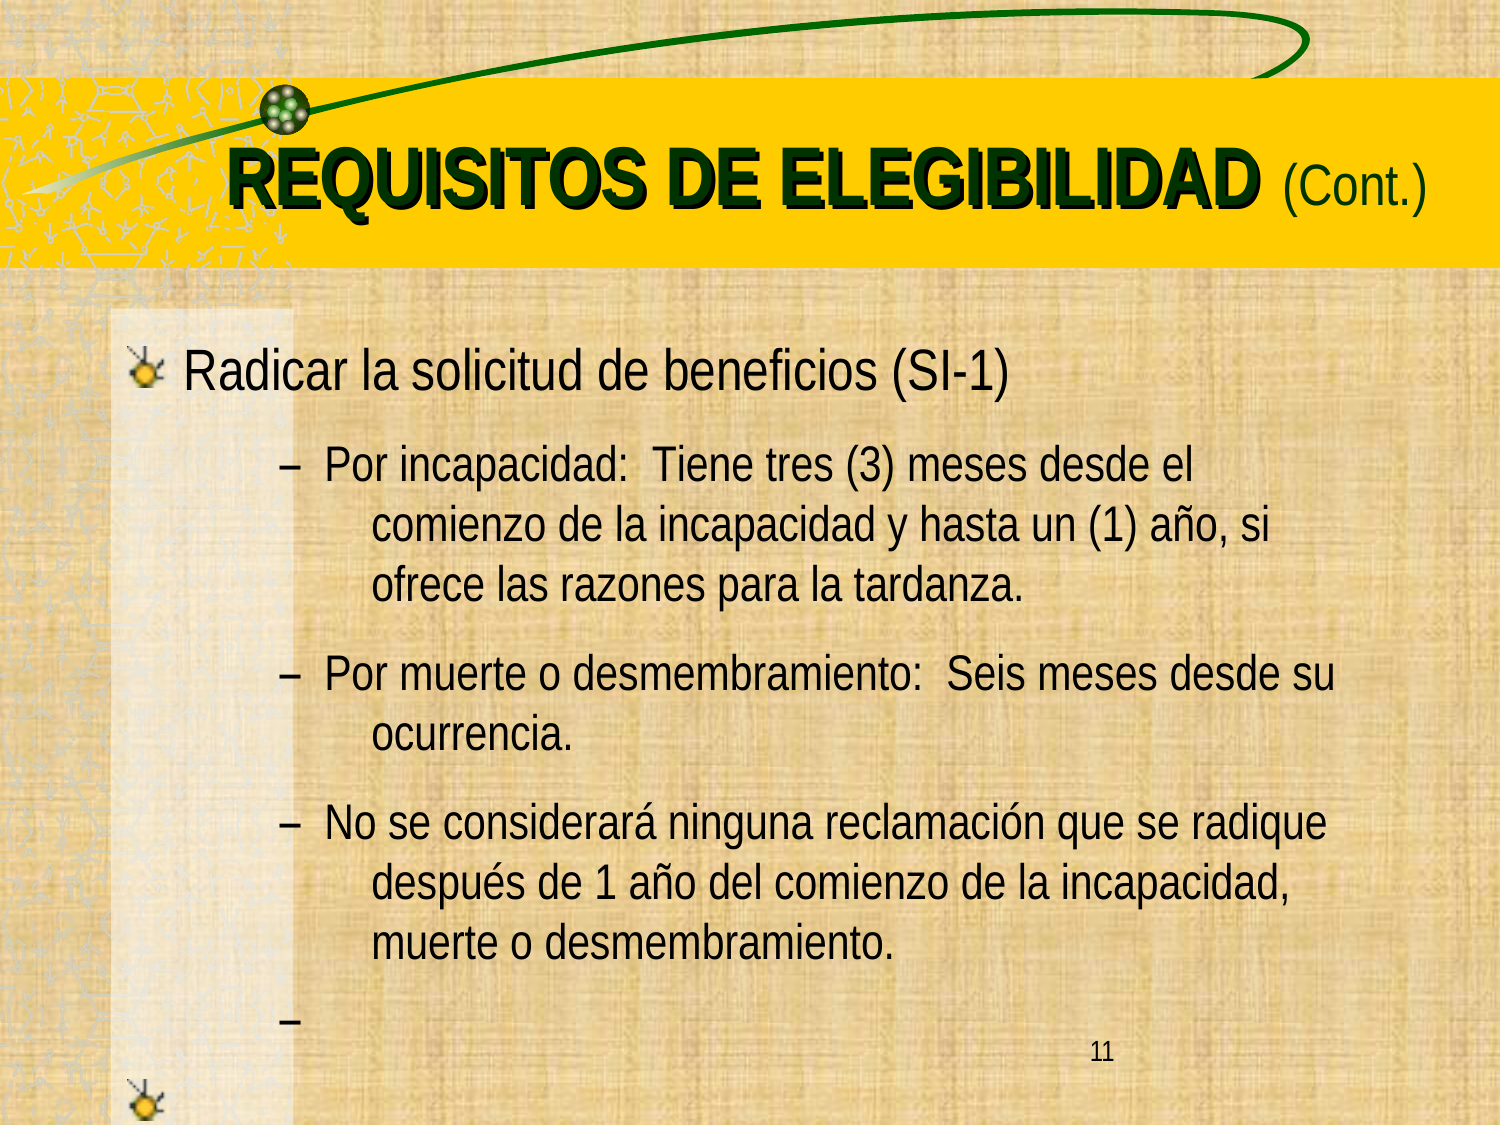

# REQUISITOS DE ELEGIBILIDAD (Cont.)
Radicar la solicitud de beneficios (SI-1)
Por incapacidad: Tiene tres (3) meses desde el comienzo de la incapacidad y hasta un (1) año, si ofrece las razones para la tardanza.
Por muerte o desmembramiento: Seis meses desde su ocurrencia.
No se considerará ninguna reclamación que se radique después de 1 año del comienzo de la incapacidad, muerte o desmembramiento.